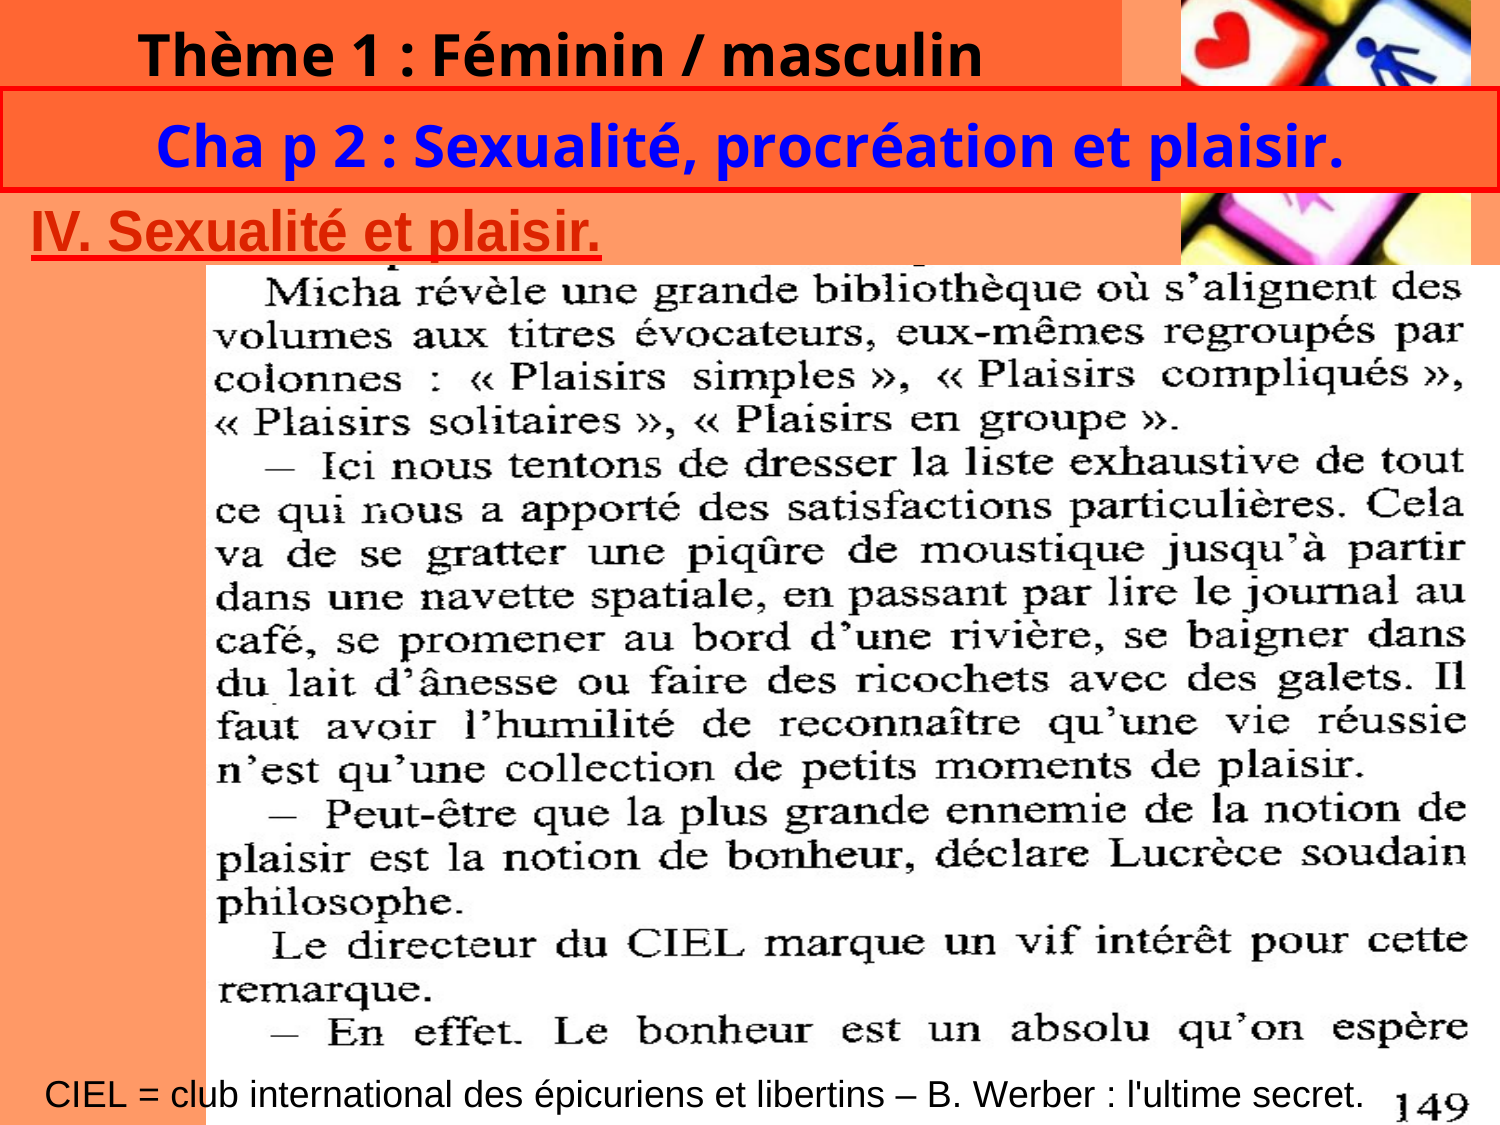

Thème 1 : Féminin / masculin
Cha p 2 : Sexualité, procréation et plaisir.
CIEL = club international des épicuriens et libertins – B. Werber : l'ultime secret.